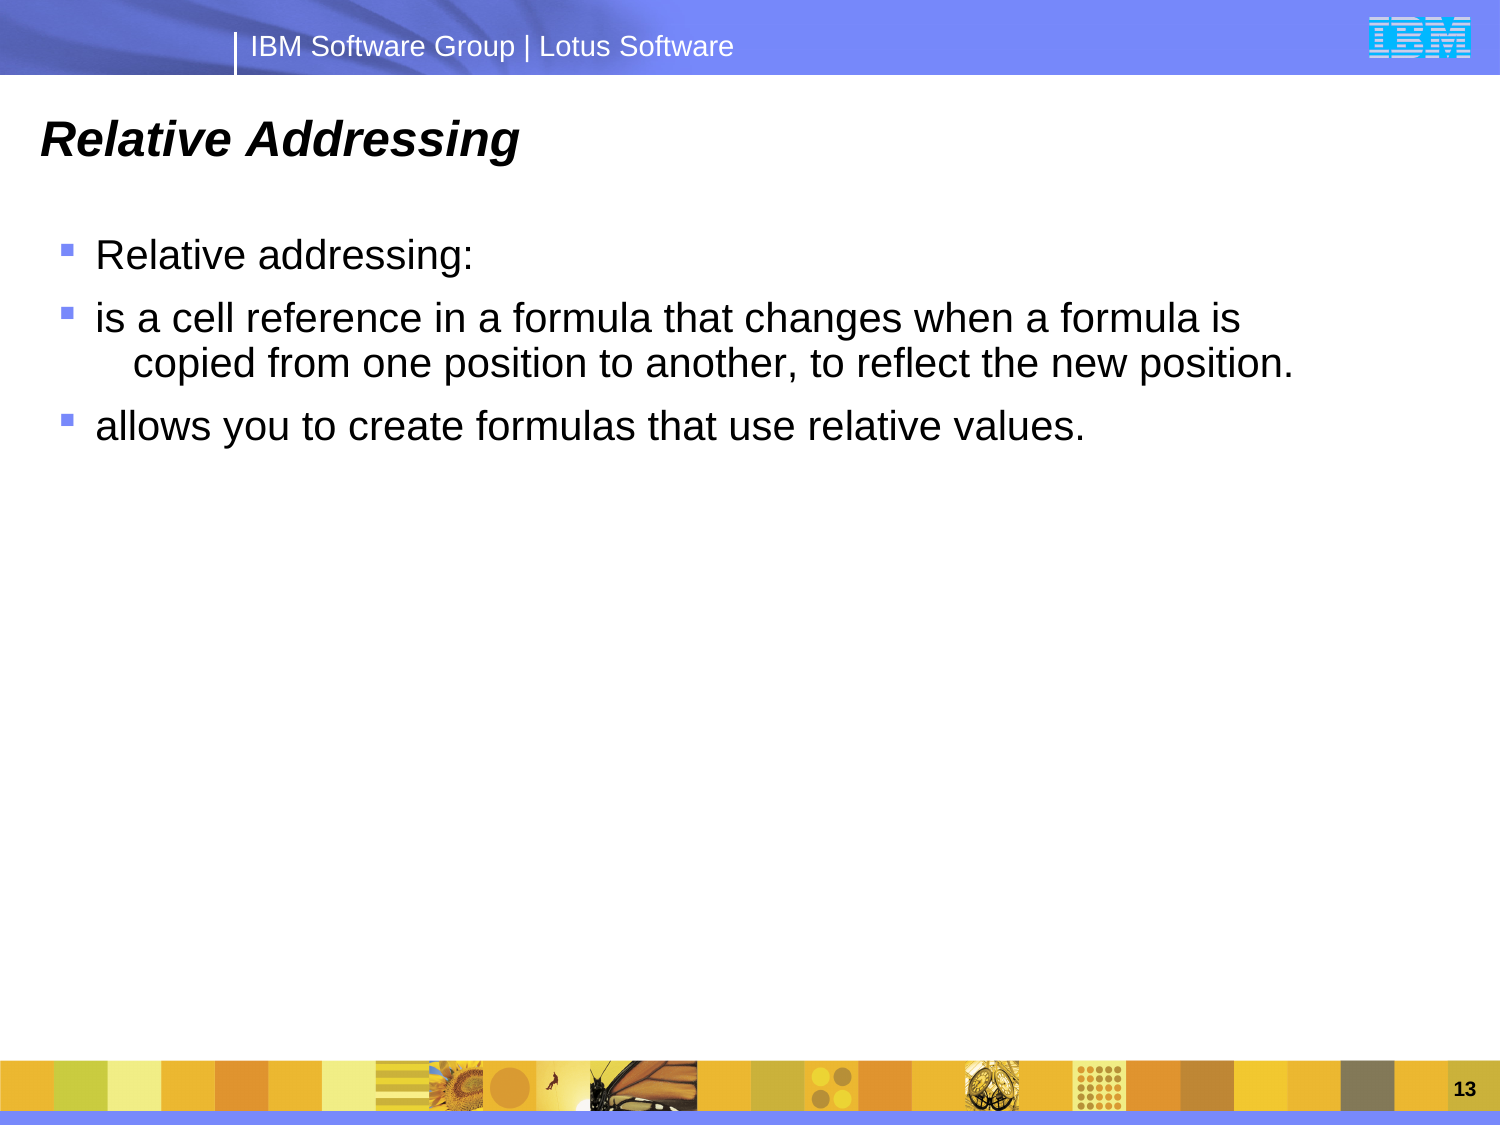

# Relative Addressing
Relative addressing:
is a cell reference in a formula that changes when a formula is copied from one position to another, to reflect the new position.
allows you to create formulas that use relative values.
13